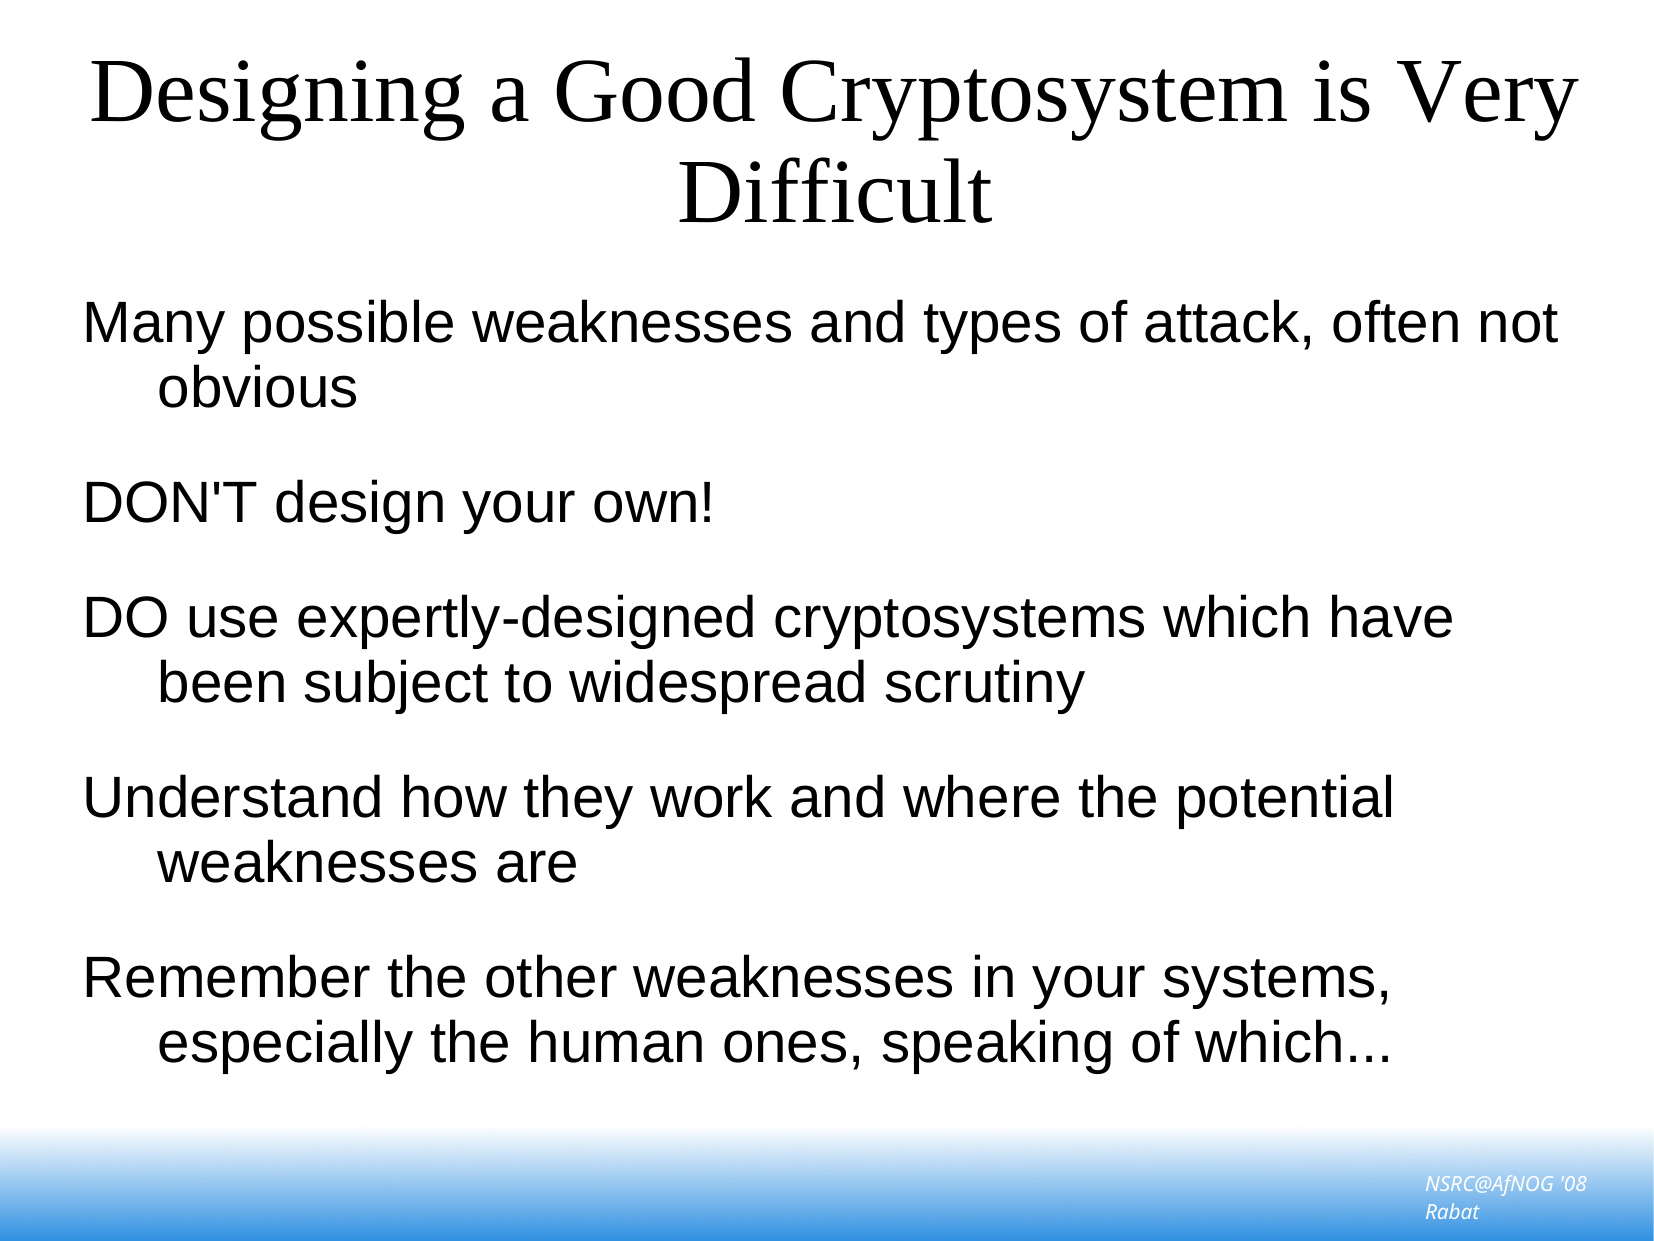

# Designing a Good Cryptosystem is Very Difficult
Many possible weaknesses and types of attack, often not obvious
DON'T design your own!
DO use expertly-designed cryptosystems which have been subject to widespread scrutiny
Understand how they work and where the potential weaknesses are
Remember the other weaknesses in your systems, especially the human ones, speaking of which...